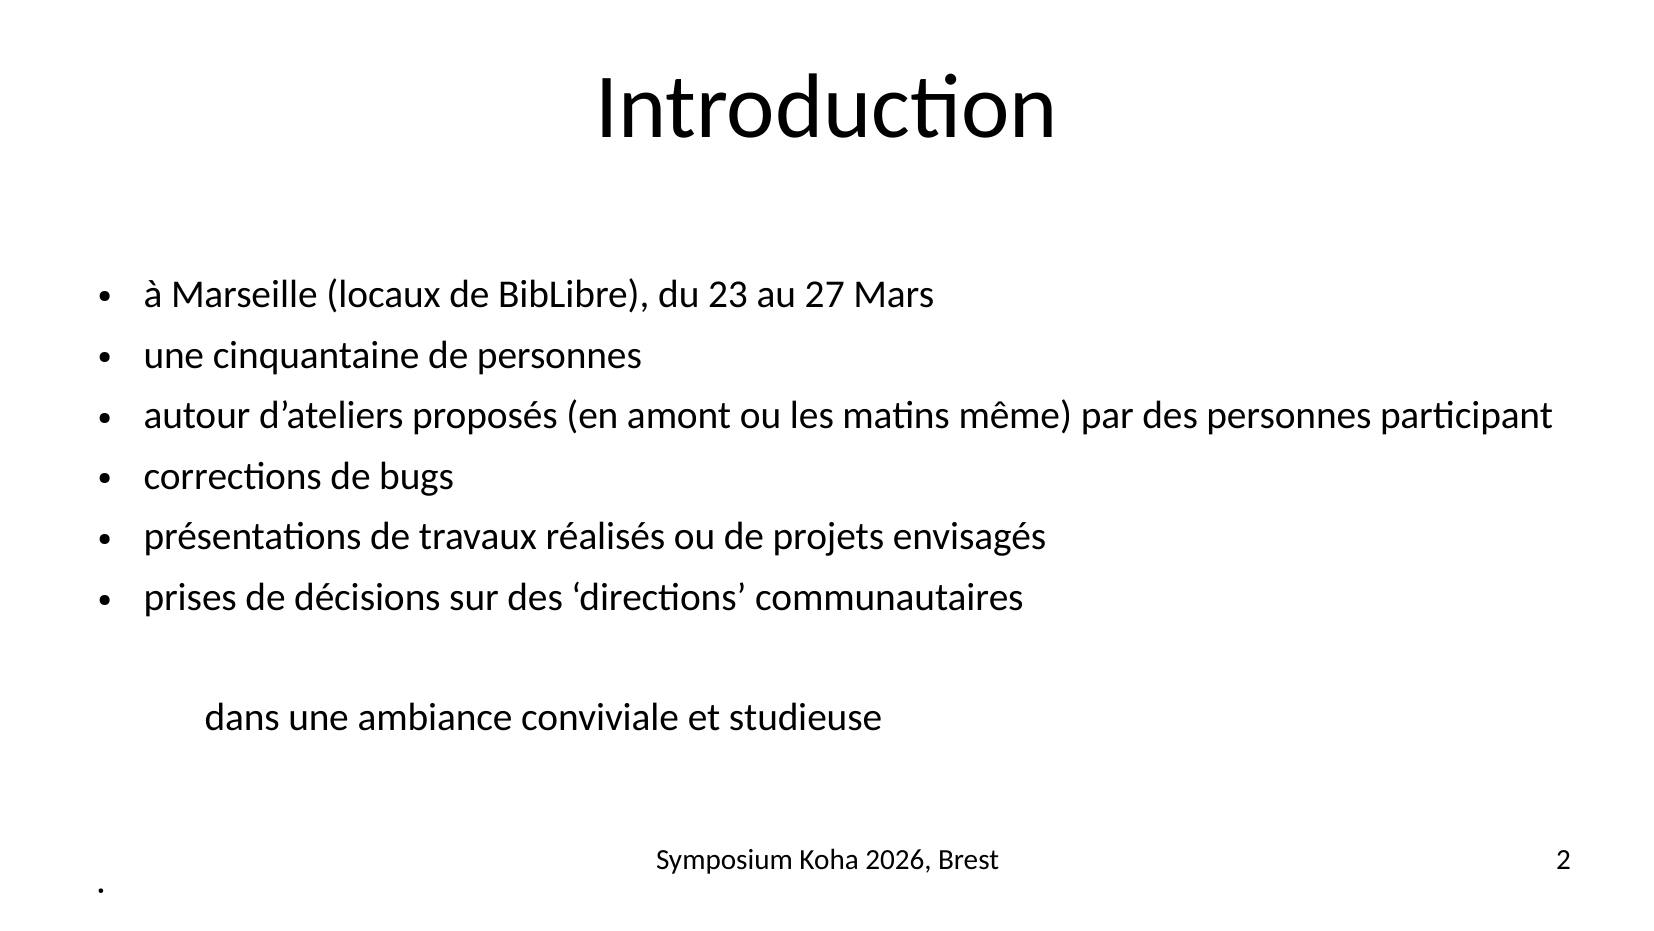

# Introduction
à Marseille (locaux de BibLibre), du 23 au 27 Mars
une cinquantaine de personnes
autour d’ateliers proposés (en amont ou les matins même) par des personnes participant
corrections de bugs
présentations de travaux réalisés ou de projets envisagés
prises de décisions sur des ‘directions’ communautaires
dans une ambiance conviviale et studieuse
Symposium Koha 2026, Brest
2